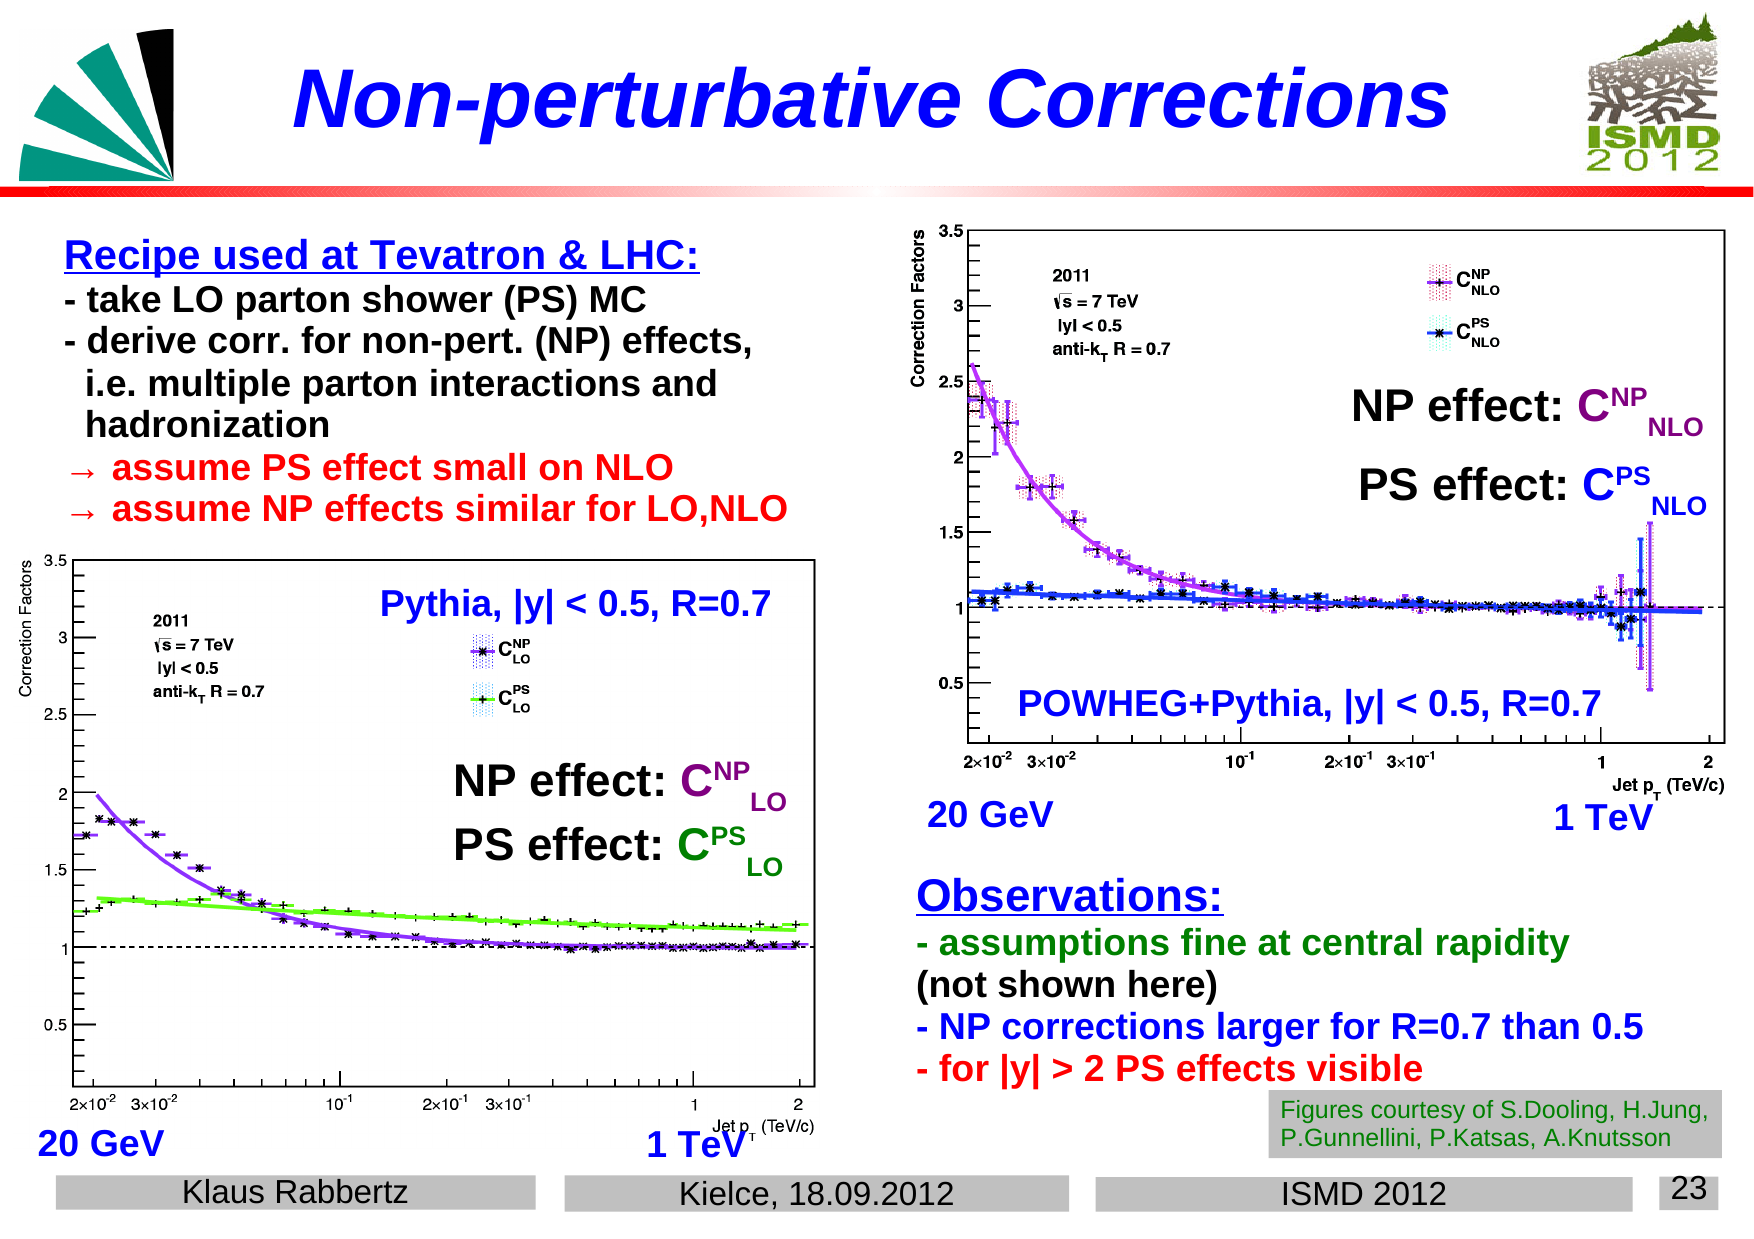

# Non-perturbative Corrections
Recipe used at Tevatron & LHC:
- take LO parton shower (PS) MC
- derive corr. for non-pert. (NP) effects,
 i.e. multiple parton interactions and
 hadronization
→ assume PS effect small on NLO
→ assume NP effects similar for LO,NLO
NP effect: CNPNLO
PS effect: CPSNLO
Pythia, |y| < 0.5, R=0.7
POWHEG+Pythia, |y| < 0.5, R=0.7
NP effect: CNPLO
20 GeV
1 TeV
PS effect: CPSLO
Observations:
- assumptions fine at central rapidity
(not shown here)
- NP corrections larger for R=0.7 than 0.5
- for |y| > 2 PS effects visible
Figures courtesy of S.Dooling, H.Jung,
P.Gunnellini, P.Katsas, A.Knutsson
20 GeV
1 TeV